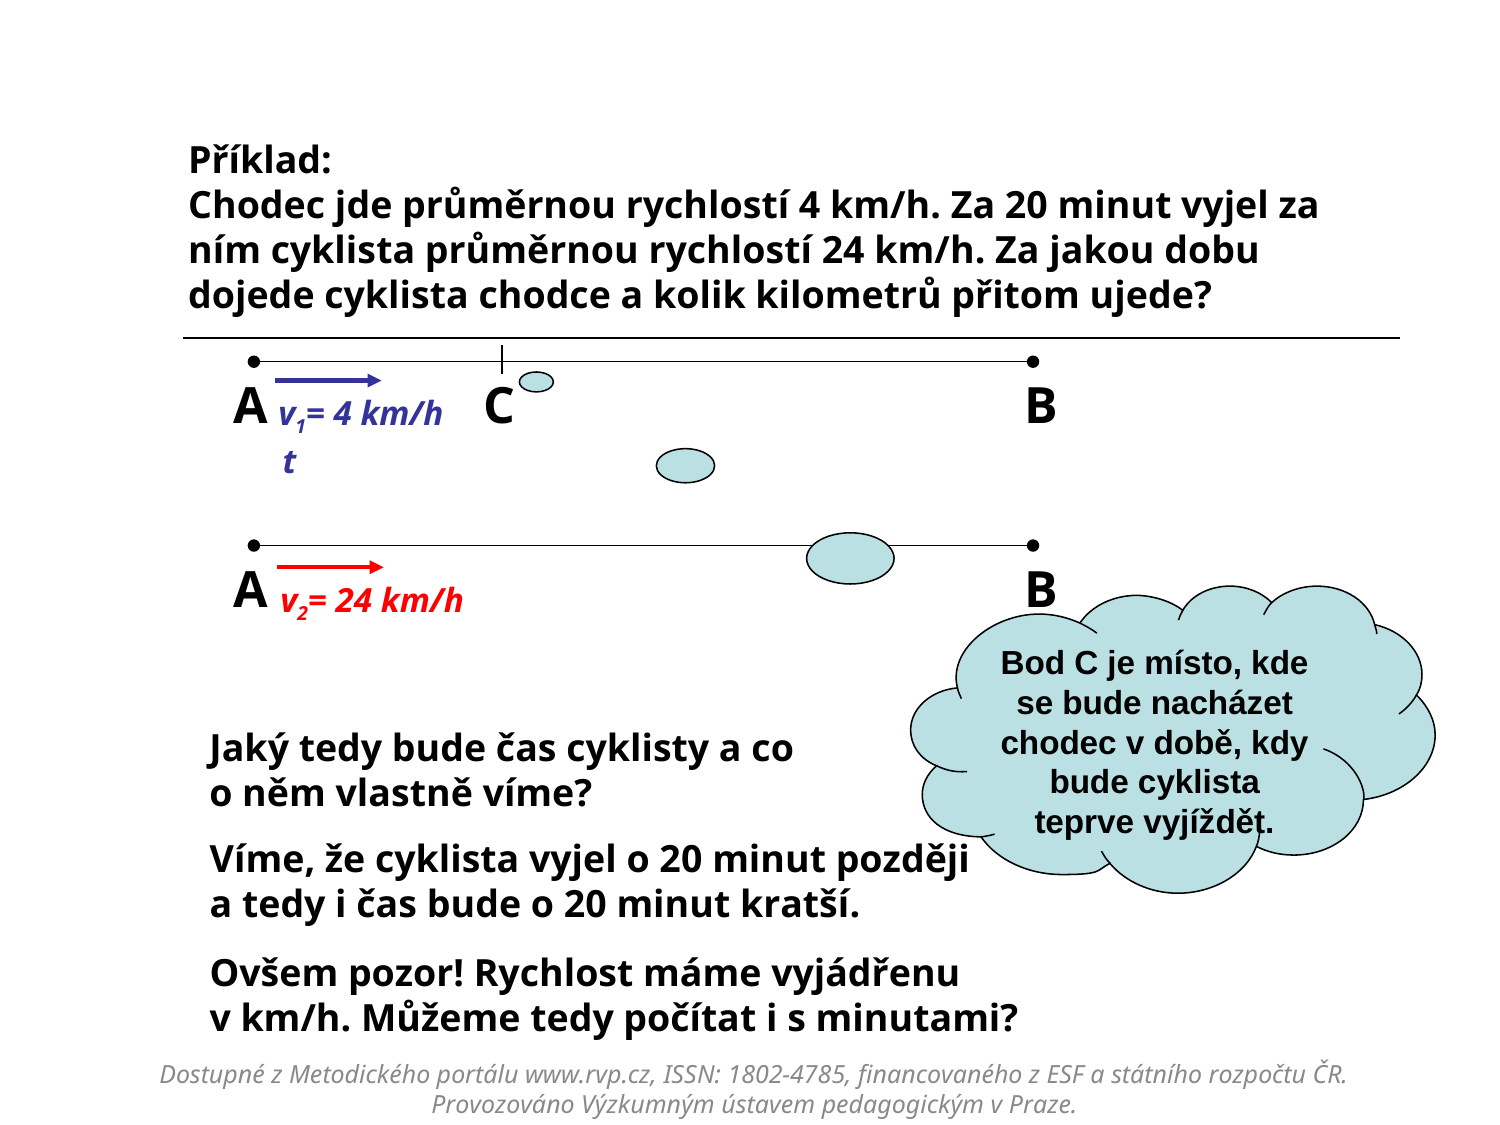

Příklad:
Chodec jde průměrnou rychlostí 4 km/h. Za 20 minut vyjel za ním cyklista průměrnou rychlostí 24 km/h. Za jakou dobu dojede cyklista chodce a kolik kilometrů přitom ujede?
A
B
C
v1= 4 km/h
t
A
B
v2= 24 km/h
Bod C je místo, kde se bude nacházet chodec v době, kdy bude cyklista teprve vyjíždět.
Jaký tedy bude čas cyklisty a co o něm vlastně víme?
Víme, že cyklista vyjel o 20 minut později a tedy i čas bude o 20 minut kratší.
Ovšem pozor! Rychlost máme vyjádřenu
v km/h. Můžeme tedy počítat i s minutami?